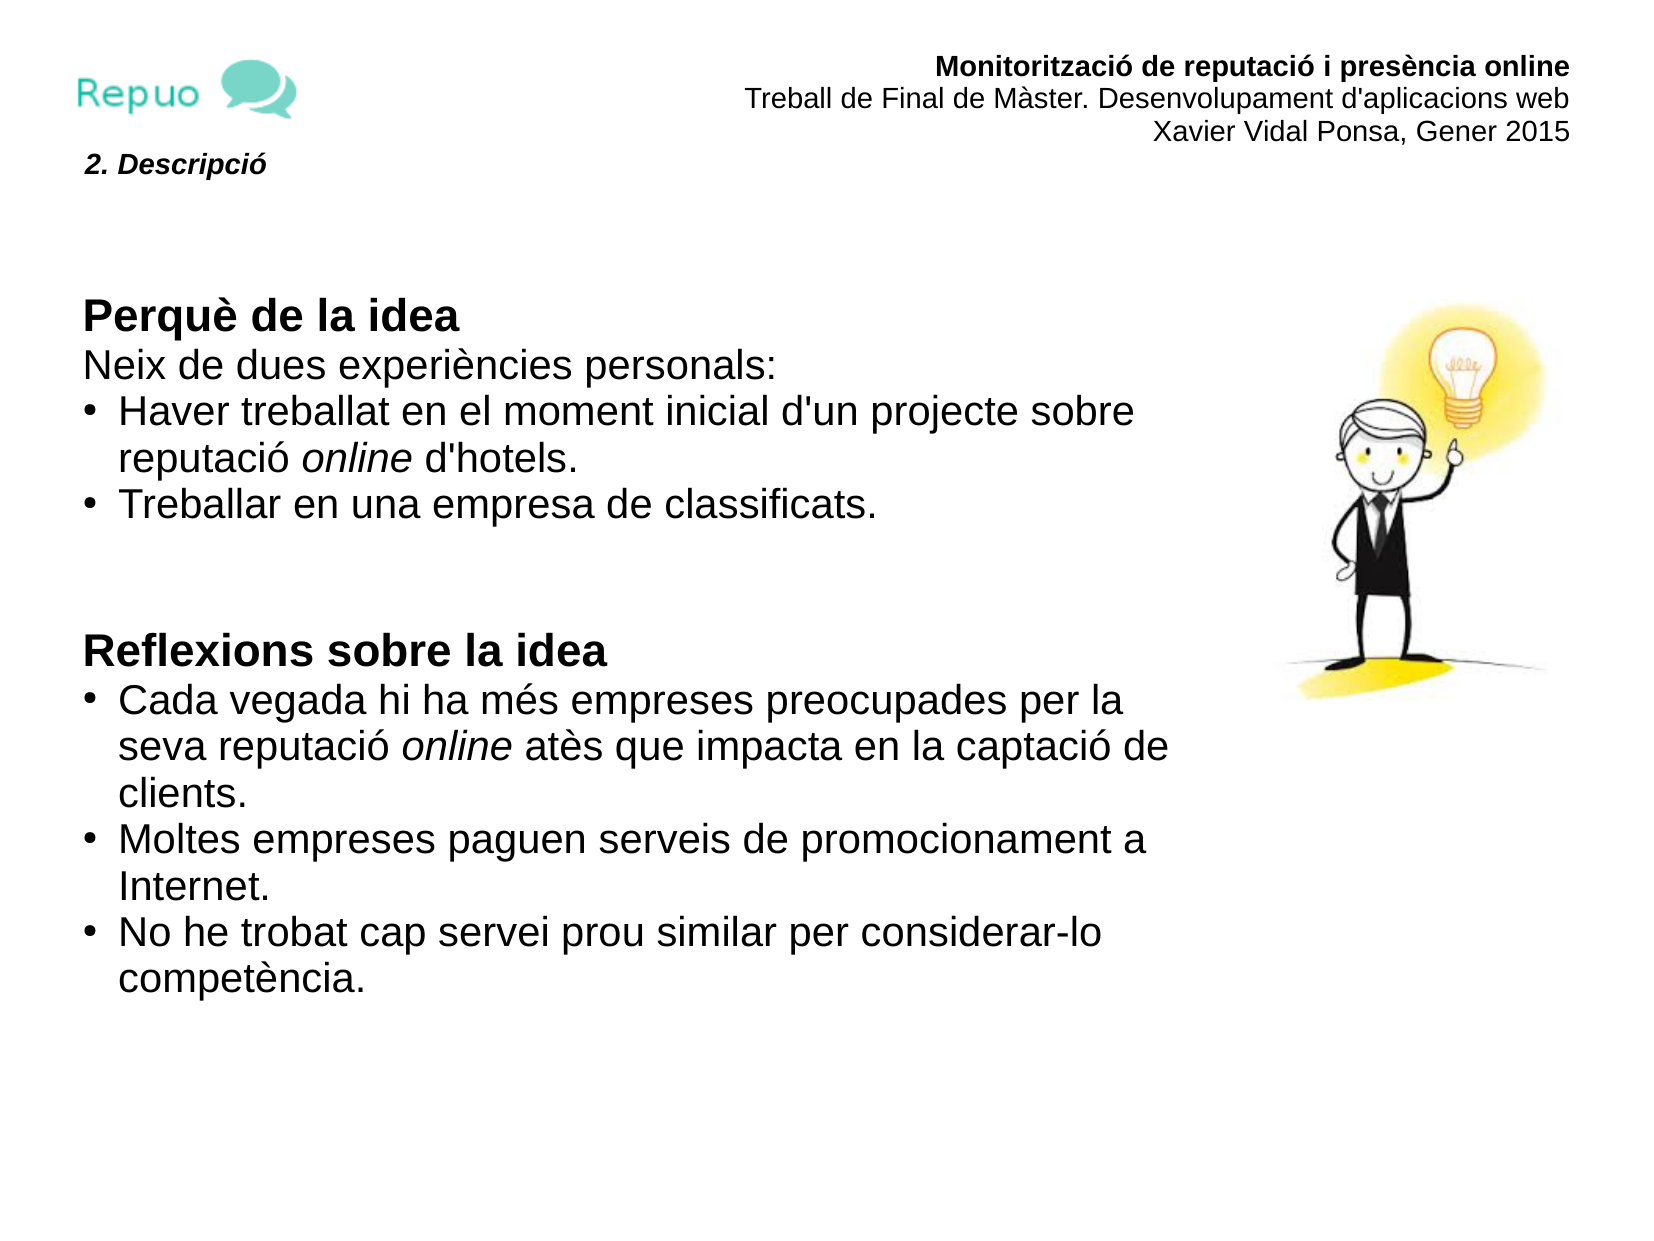

# Monitorització de reputació i presència online Treball de Final de Màster. Desenvolupament d'aplicacions web Xavier Vidal Ponsa, Gener 2015 2. Descripció
Perquè de la idea
Neix de dues experiències personals:
Haver treballat en el moment inicial d'un projecte sobre reputació online d'hotels.
Treballar en una empresa de classificats.
Reflexions sobre la idea
Cada vegada hi ha més empreses preocupades per la seva reputació online atès que impacta en la captació de clients.
Moltes empreses paguen serveis de promocionament a Internet.
No he trobat cap servei prou similar per considerar-lo competència.